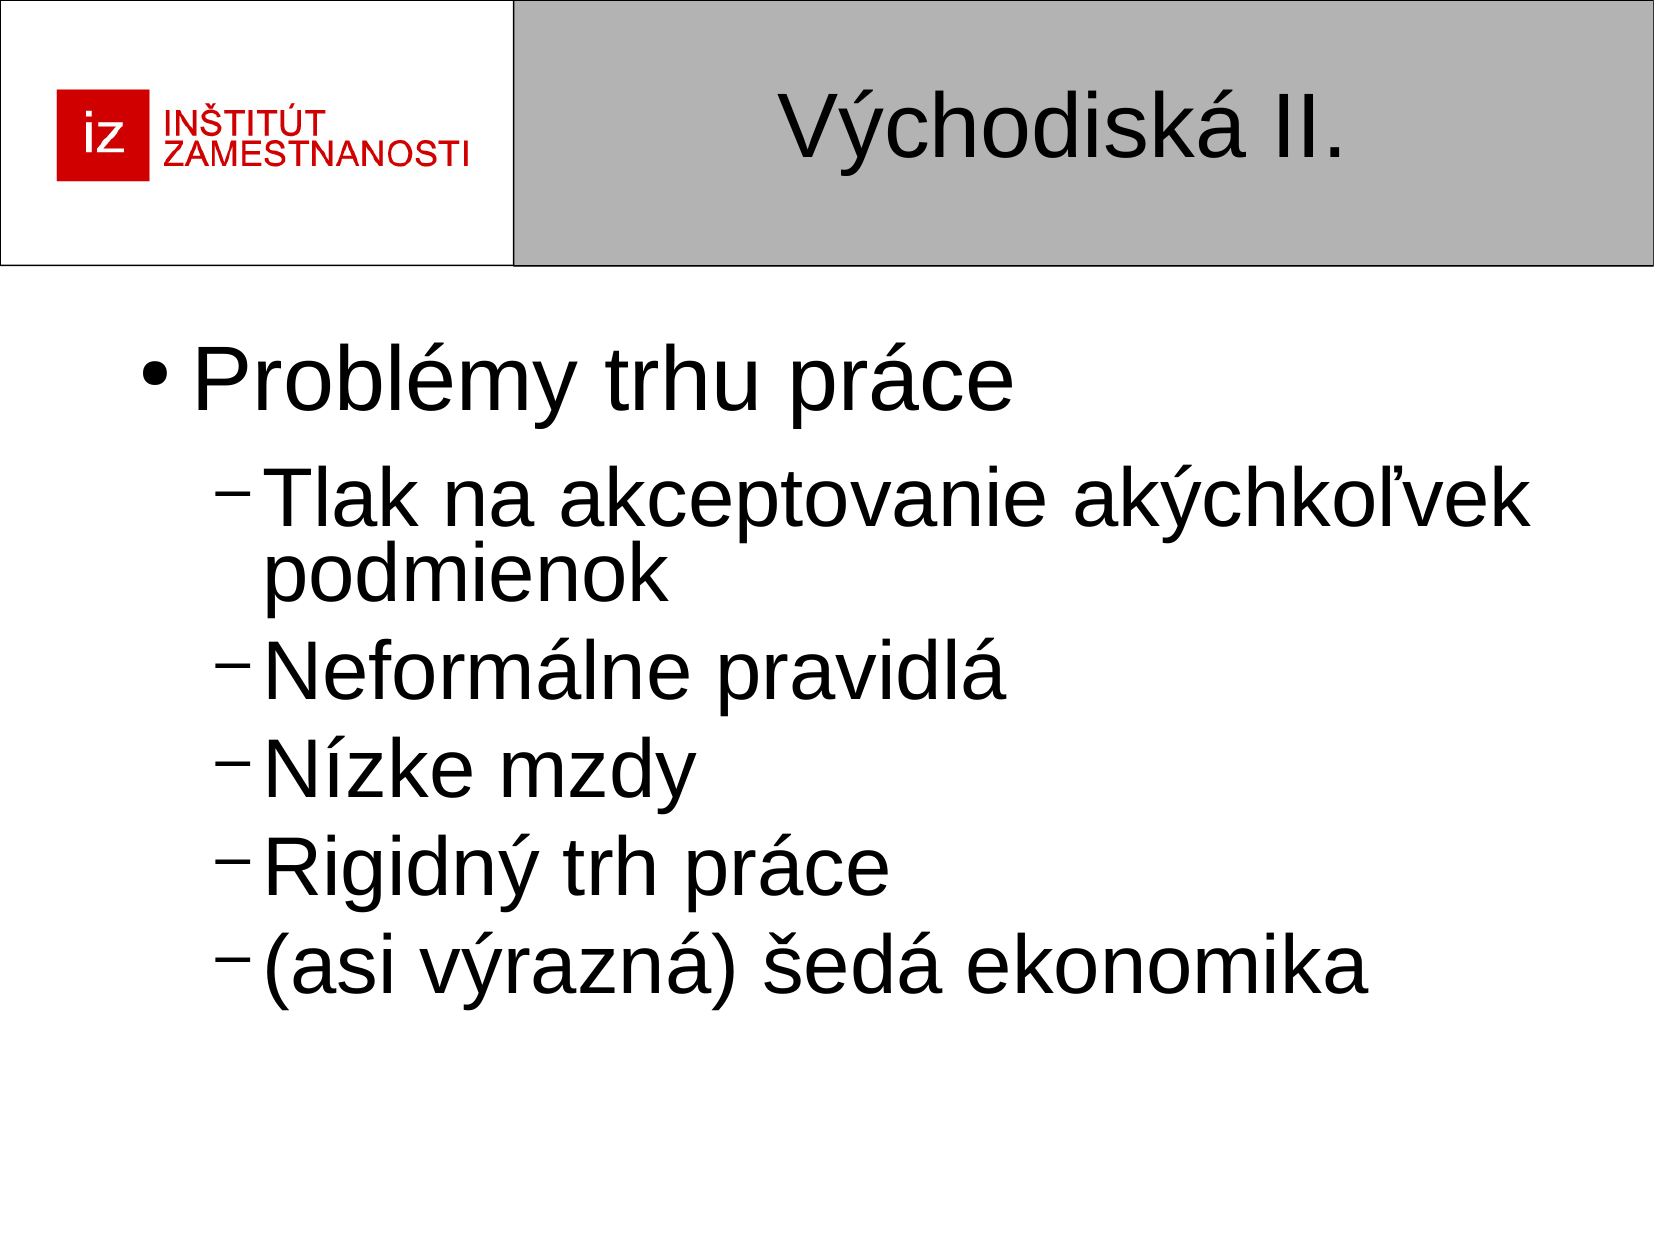

# Východiská II.
Problémy trhu práce
Tlak na akceptovanie akýchkoľvek podmienok
Neformálne pravidlá
Nízke mzdy
Rigidný trh práce
(asi výrazná) šedá ekonomika